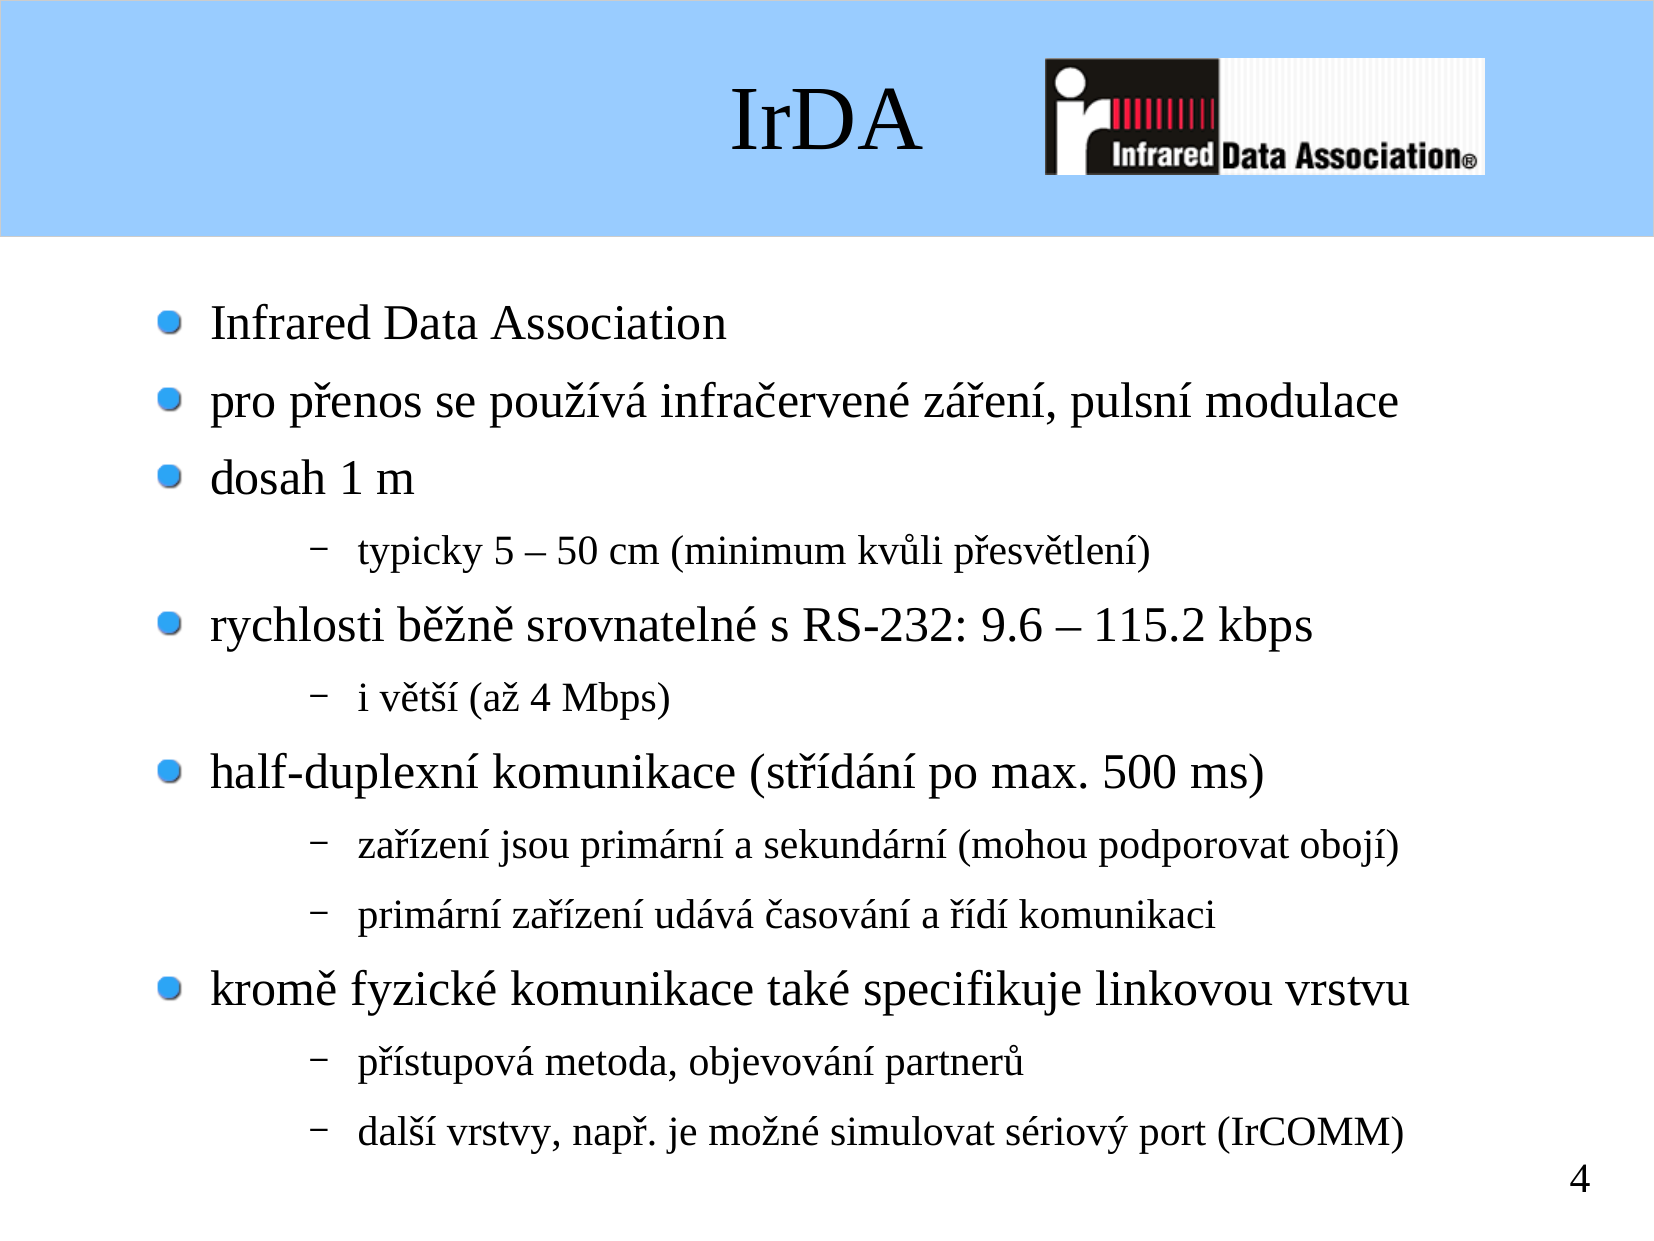

# IrDA
Infrared Data Association
pro přenos se používá infračervené záření, pulsní modulace
dosah 1 m
typicky 5 – 50 cm (minimum kvůli přesvětlení)
rychlosti běžně srovnatelné s RS-232: 9.6 – 115.2 kbps
i větší (až 4 Mbps)
half-duplexní komunikace (střídání po max. 500 ms)
zařízení jsou primární a sekundární (mohou podporovat obojí)
primární zařízení udává časování a řídí komunikaci
kromě fyzické komunikace také specifikuje linkovou vrstvu
přístupová metoda, objevování partnerů
další vrstvy, např. je možné simulovat sériový port (IrCOMM)